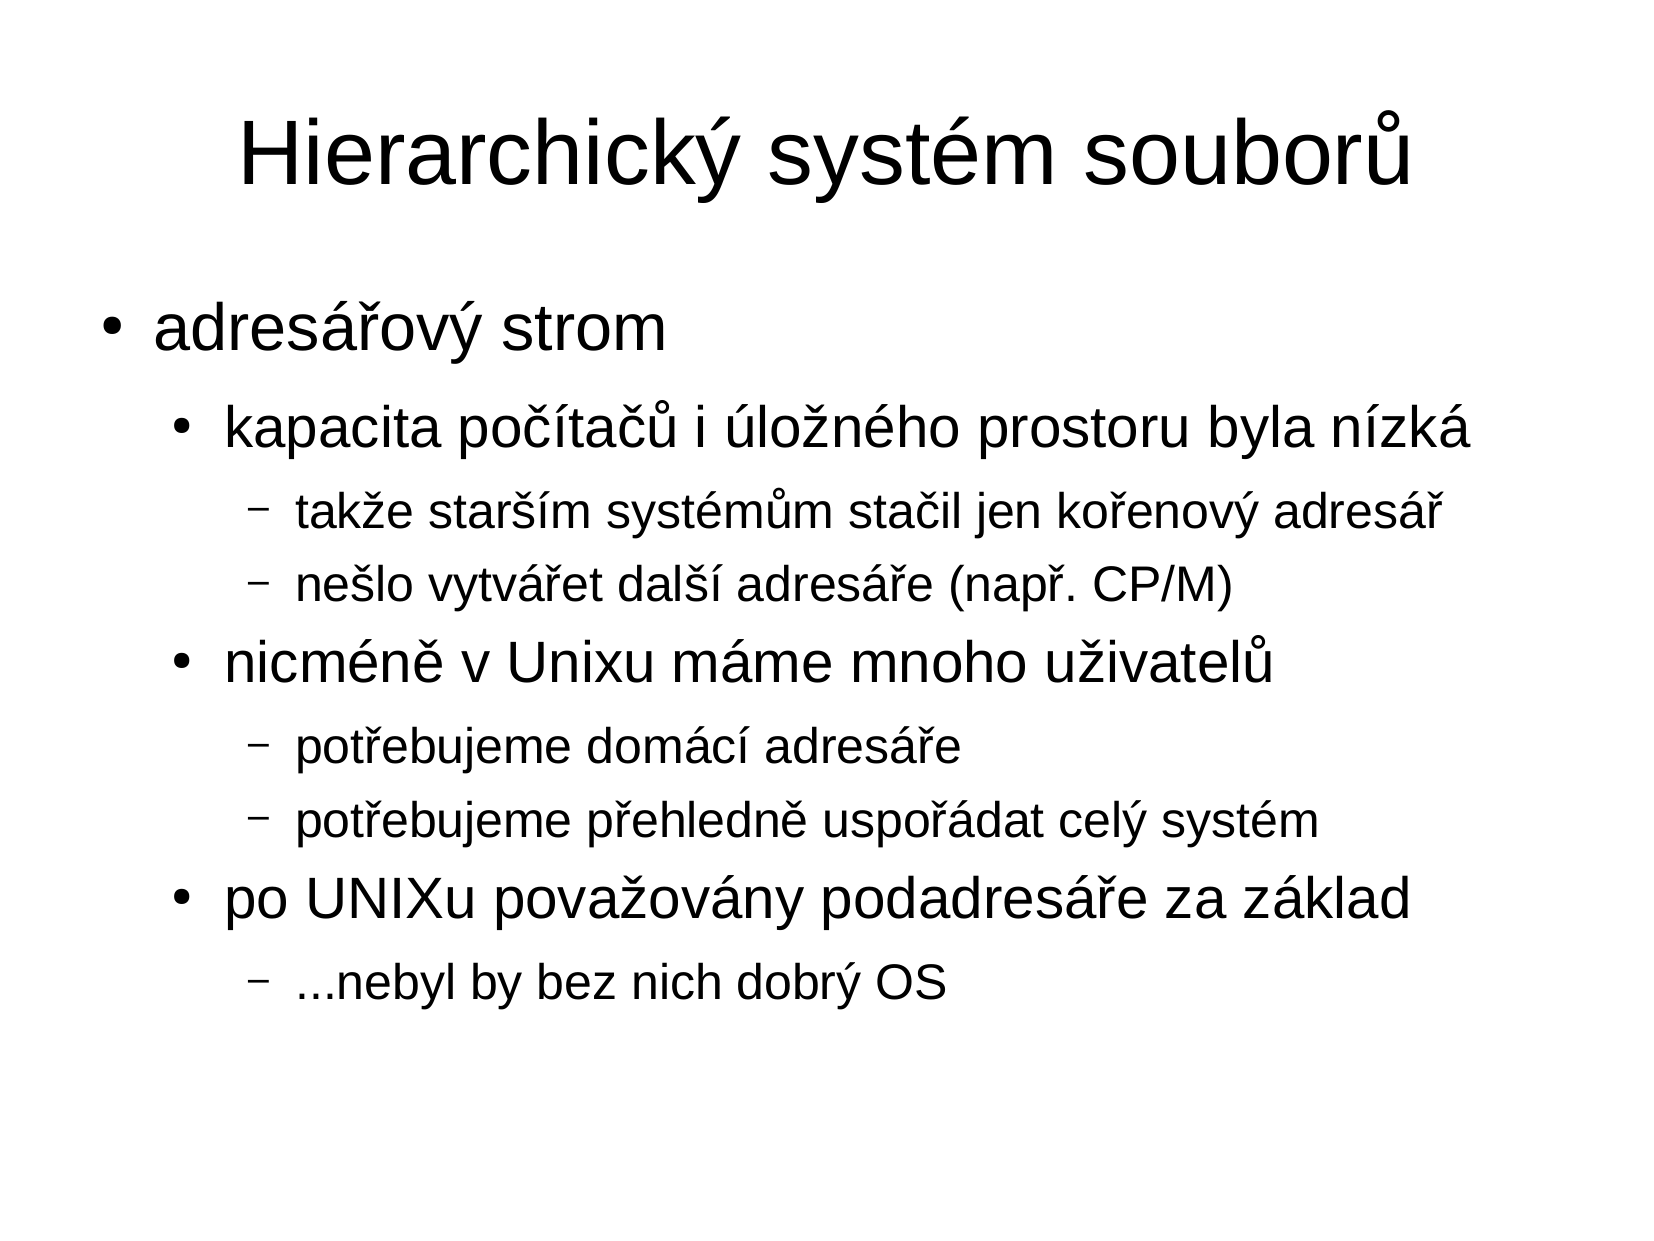

# Hierarchický systém souborů
adresářový strom
kapacita počítačů i úložného prostoru byla nízká
takže starším systémům stačil jen kořenový adresář
nešlo vytvářet další adresáře (např. CP/M)
nicméně v Unixu máme mnoho uživatelů
potřebujeme domácí adresáře
potřebujeme přehledně uspořádat celý systém
po UNIXu považovány podadresáře za základ
...nebyl by bez nich dobrý OS